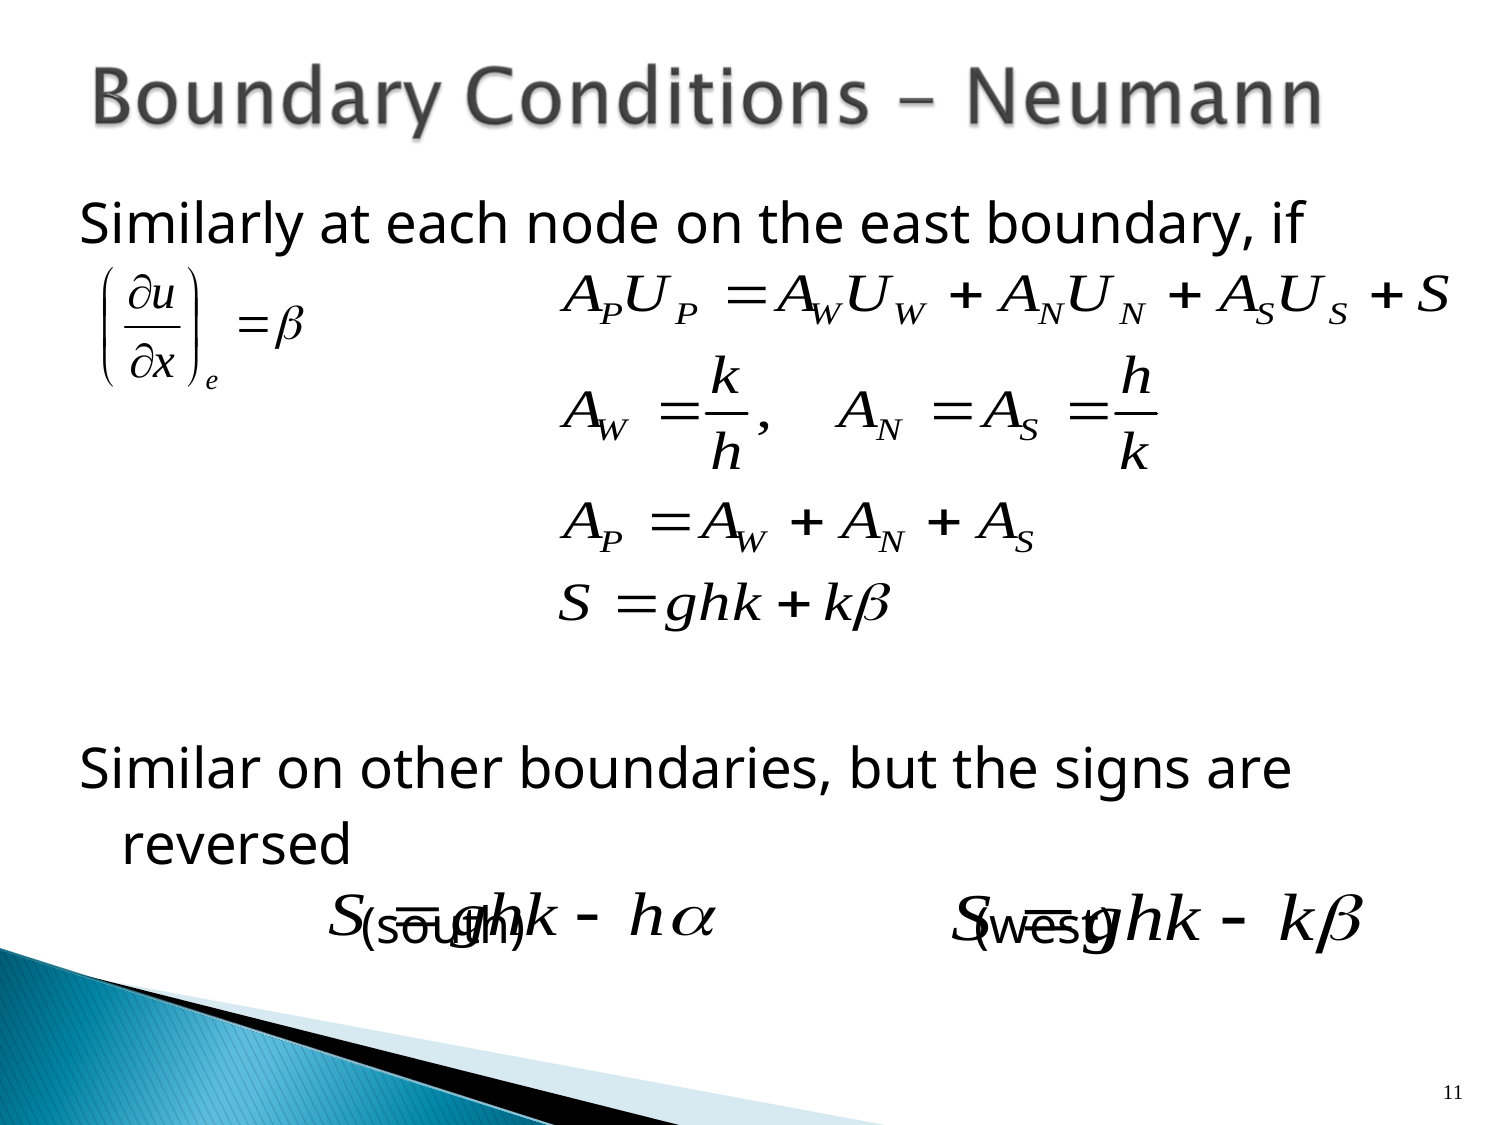

# Similarly at each node on the east boundary, if
Similar on other boundaries, but the signs are reversed
			(south)			 (west)